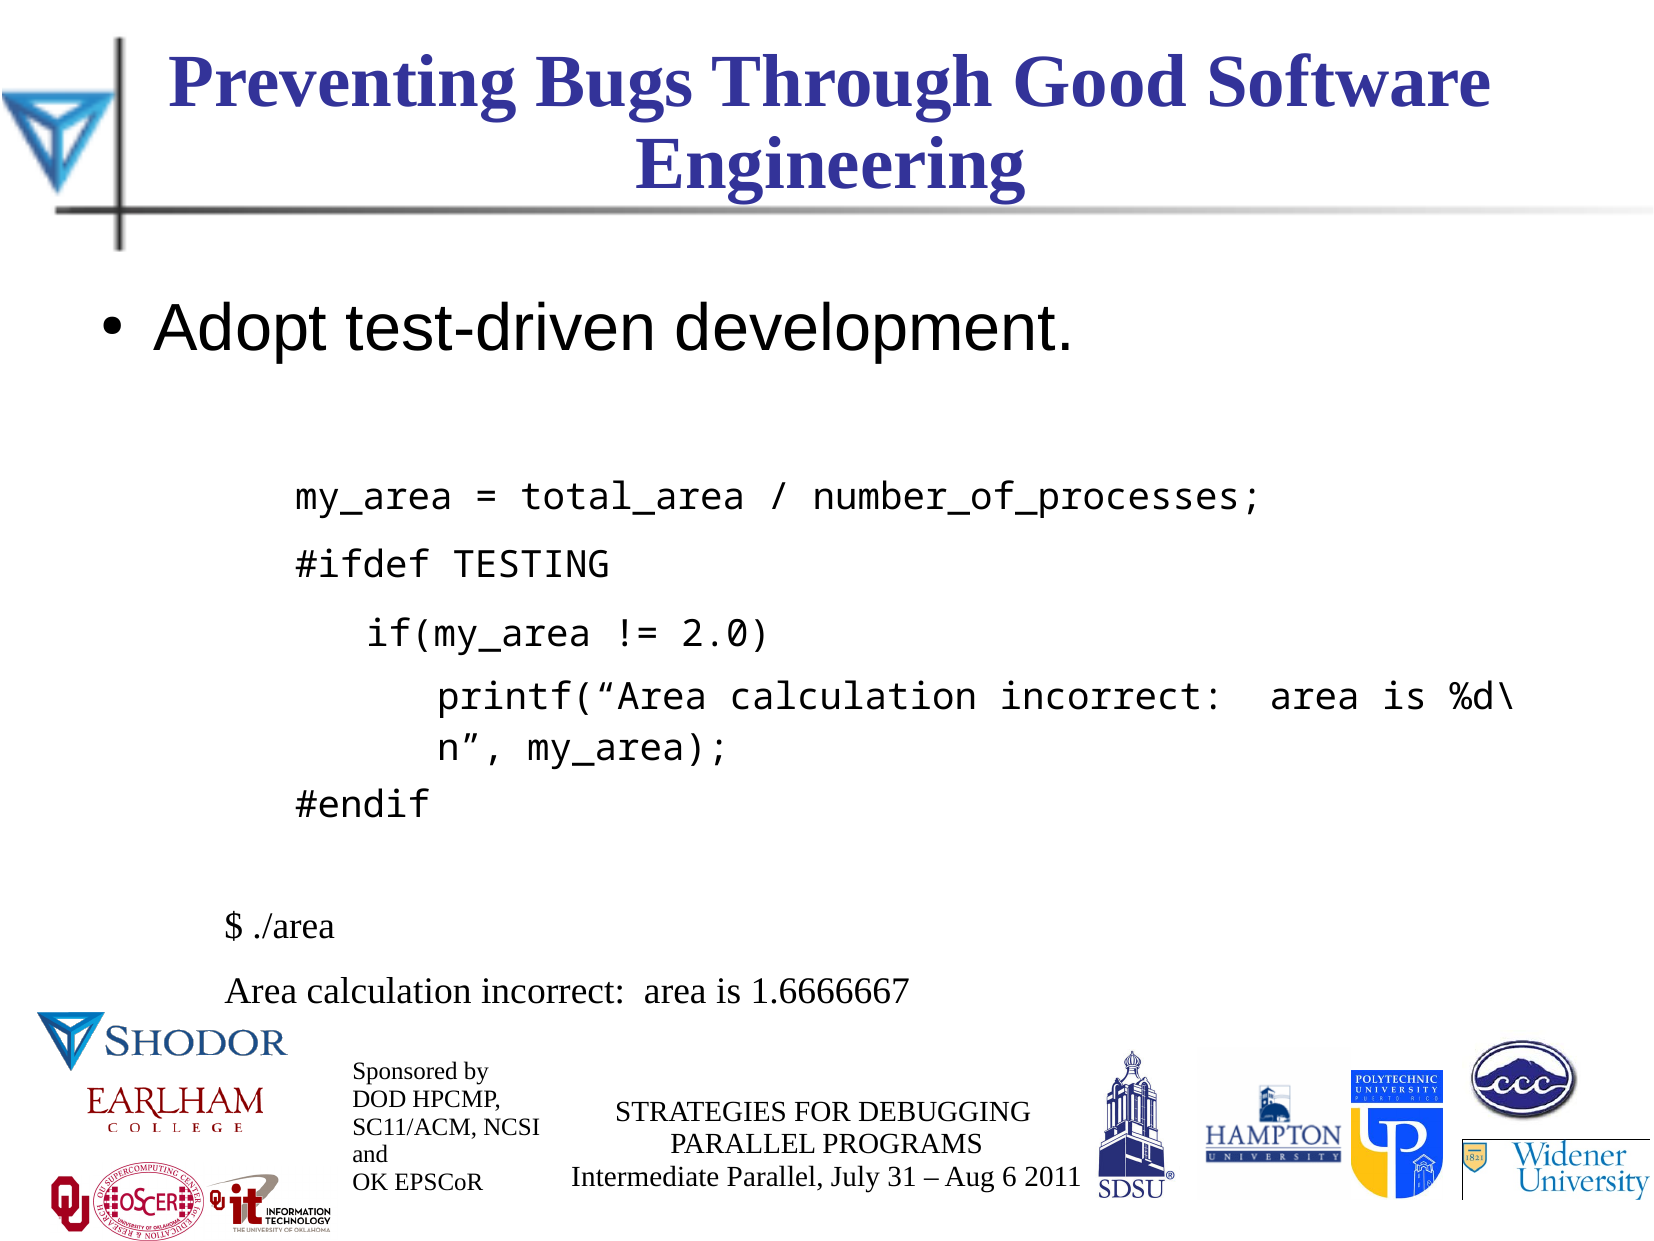

# Preventing Bugs Through Good Software Engineering
Adopt test-driven development.
my_area = total_area / number_of_processes;
#ifdef TESTING
if(my_area != 2.0)
printf(“Area calculation incorrect: area is %d\n”, my_area);
#endif
$ ./area
Area calculation incorrect: area is 1.6666667
Sponsored by DOD HPCMP, SC11/ACM, NCSI and
OK EPSCoR
STRATEGIES FOR DEBUGGING
PARALLEL PROGRAMS
Intermediate Parallel, July 31 – Aug 6 2011